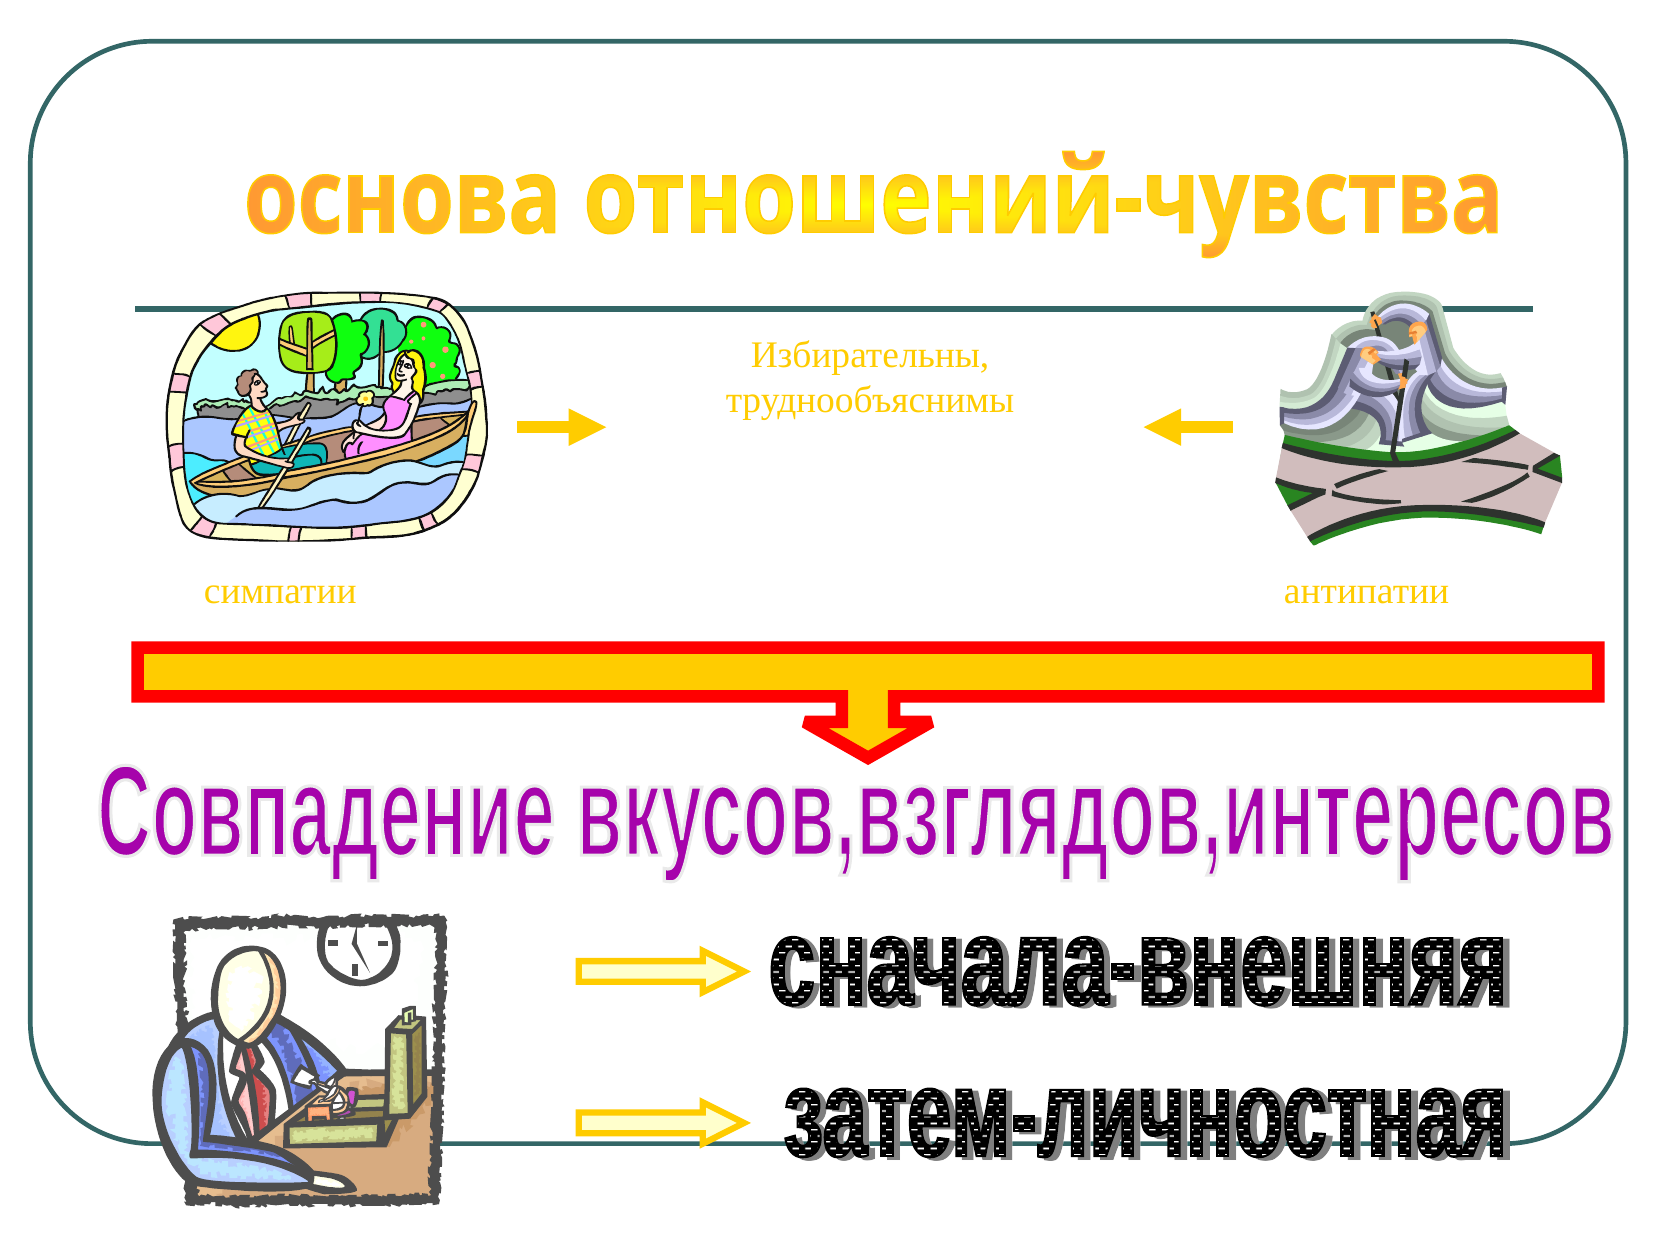

основа отношений-чувства
симпатии
антипатии
Избирательны,
труднообъяснимы
Совпадение вкусов,взглядов,интересов
сначала-внешняя
затем-личностная